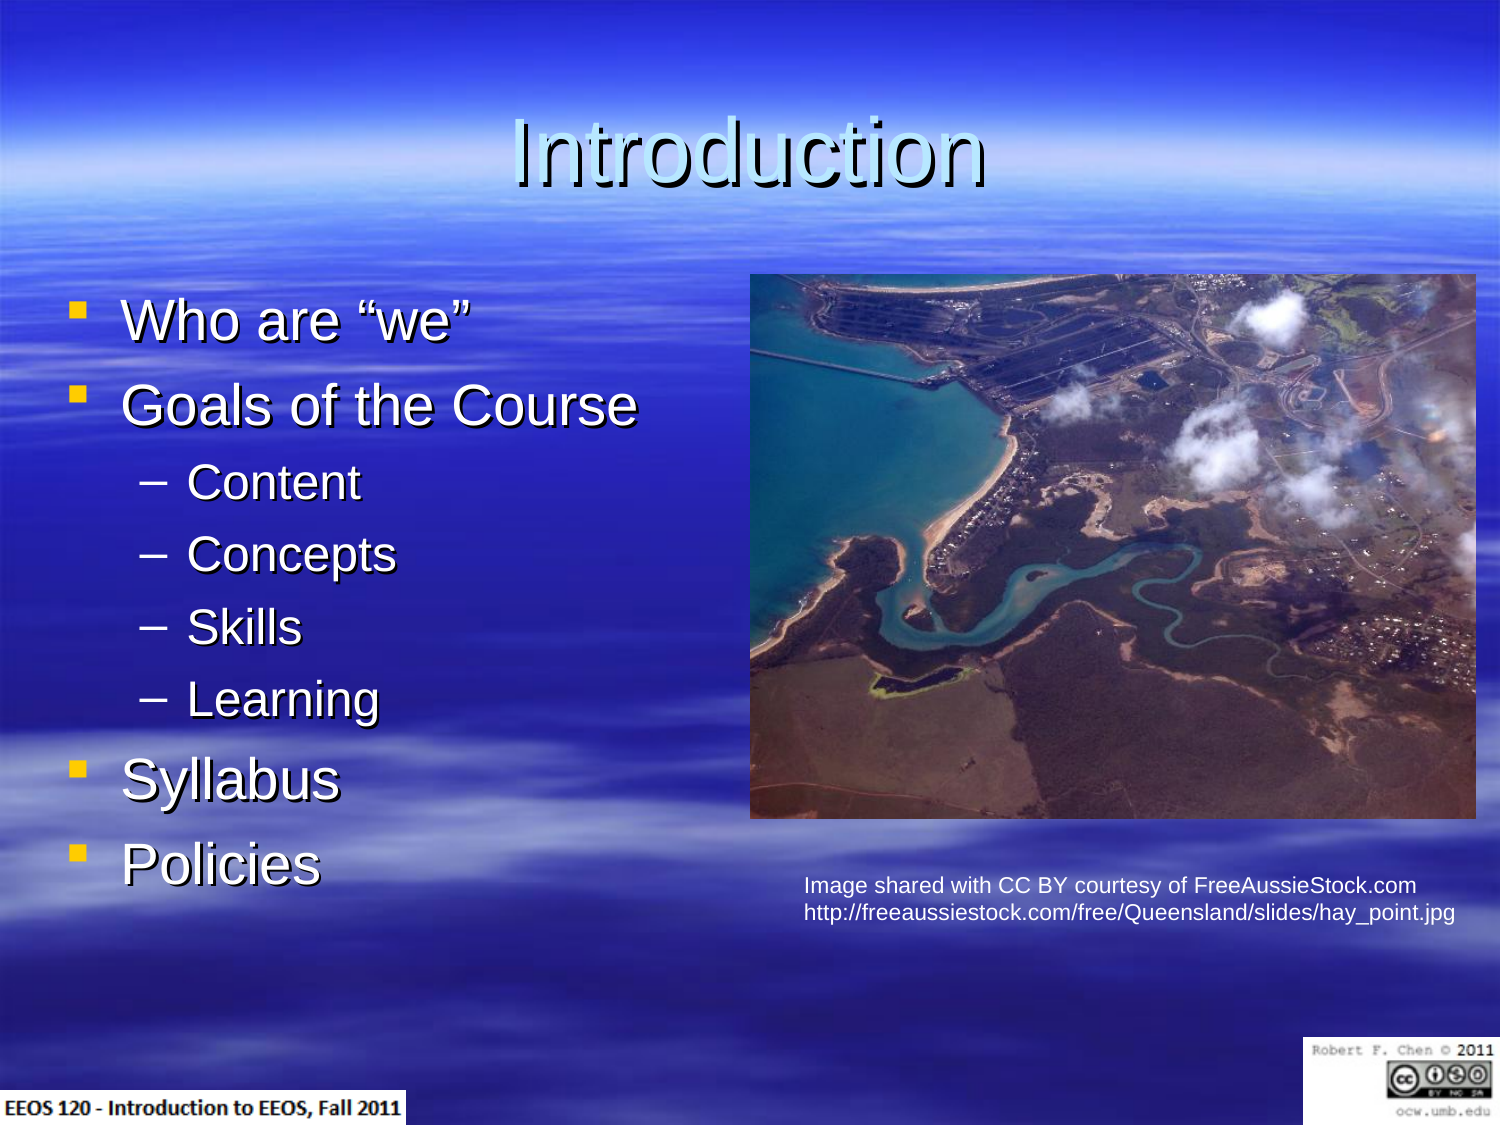

# Introduction
Who are “we”
Goals of the Course
Content
Concepts
Skills
Learning
Syllabus
Policies
Image shared with CC BY courtesy of FreeAussieStock.com
http://freeaussiestock.com/free/Queensland/slides/hay_point.jpg